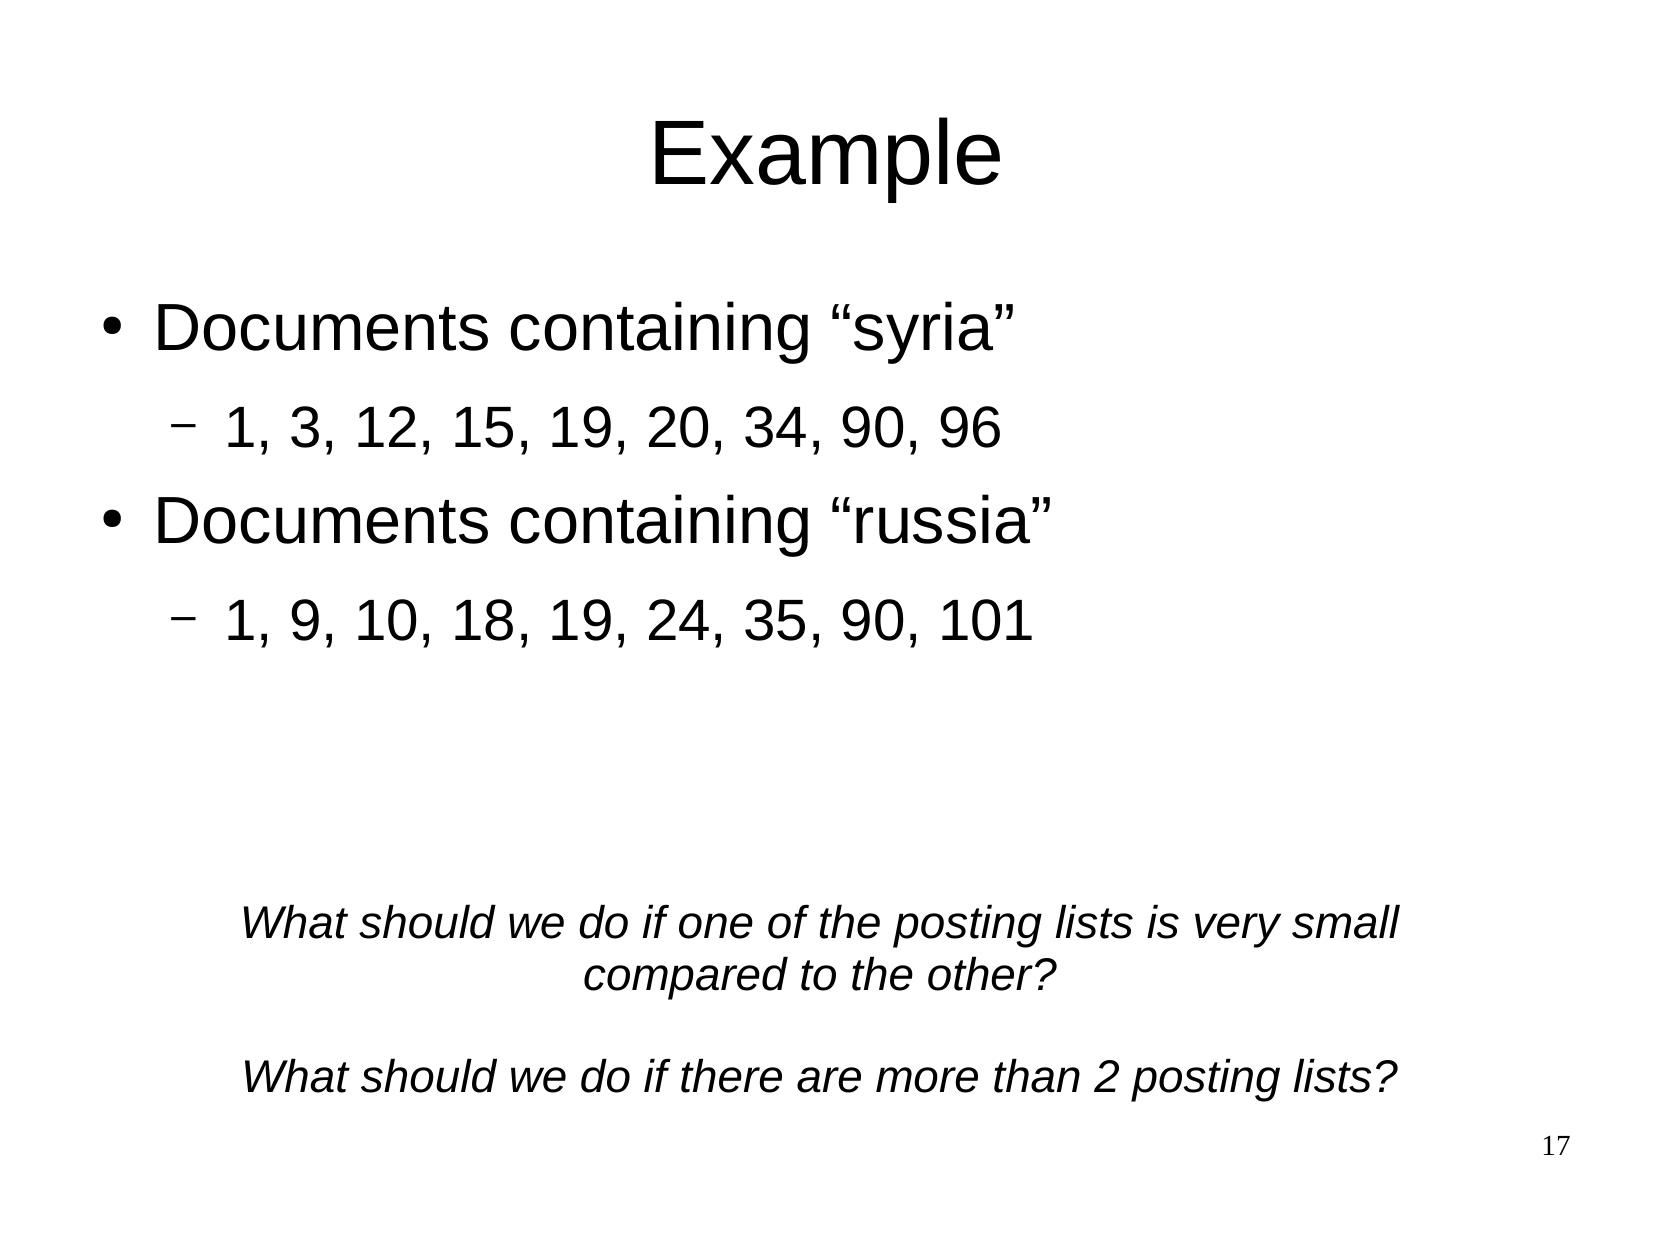

# Example
Documents containing “syria”
1, 3, 12, 15, 19, 20, 34, 90, 96
Documents containing “russia”
1, 9, 10, 18, 19, 24, 35, 90, 101
What should we do if one of the posting lists is very small compared to the other?
What should we do if there are more than 2 posting lists?
17